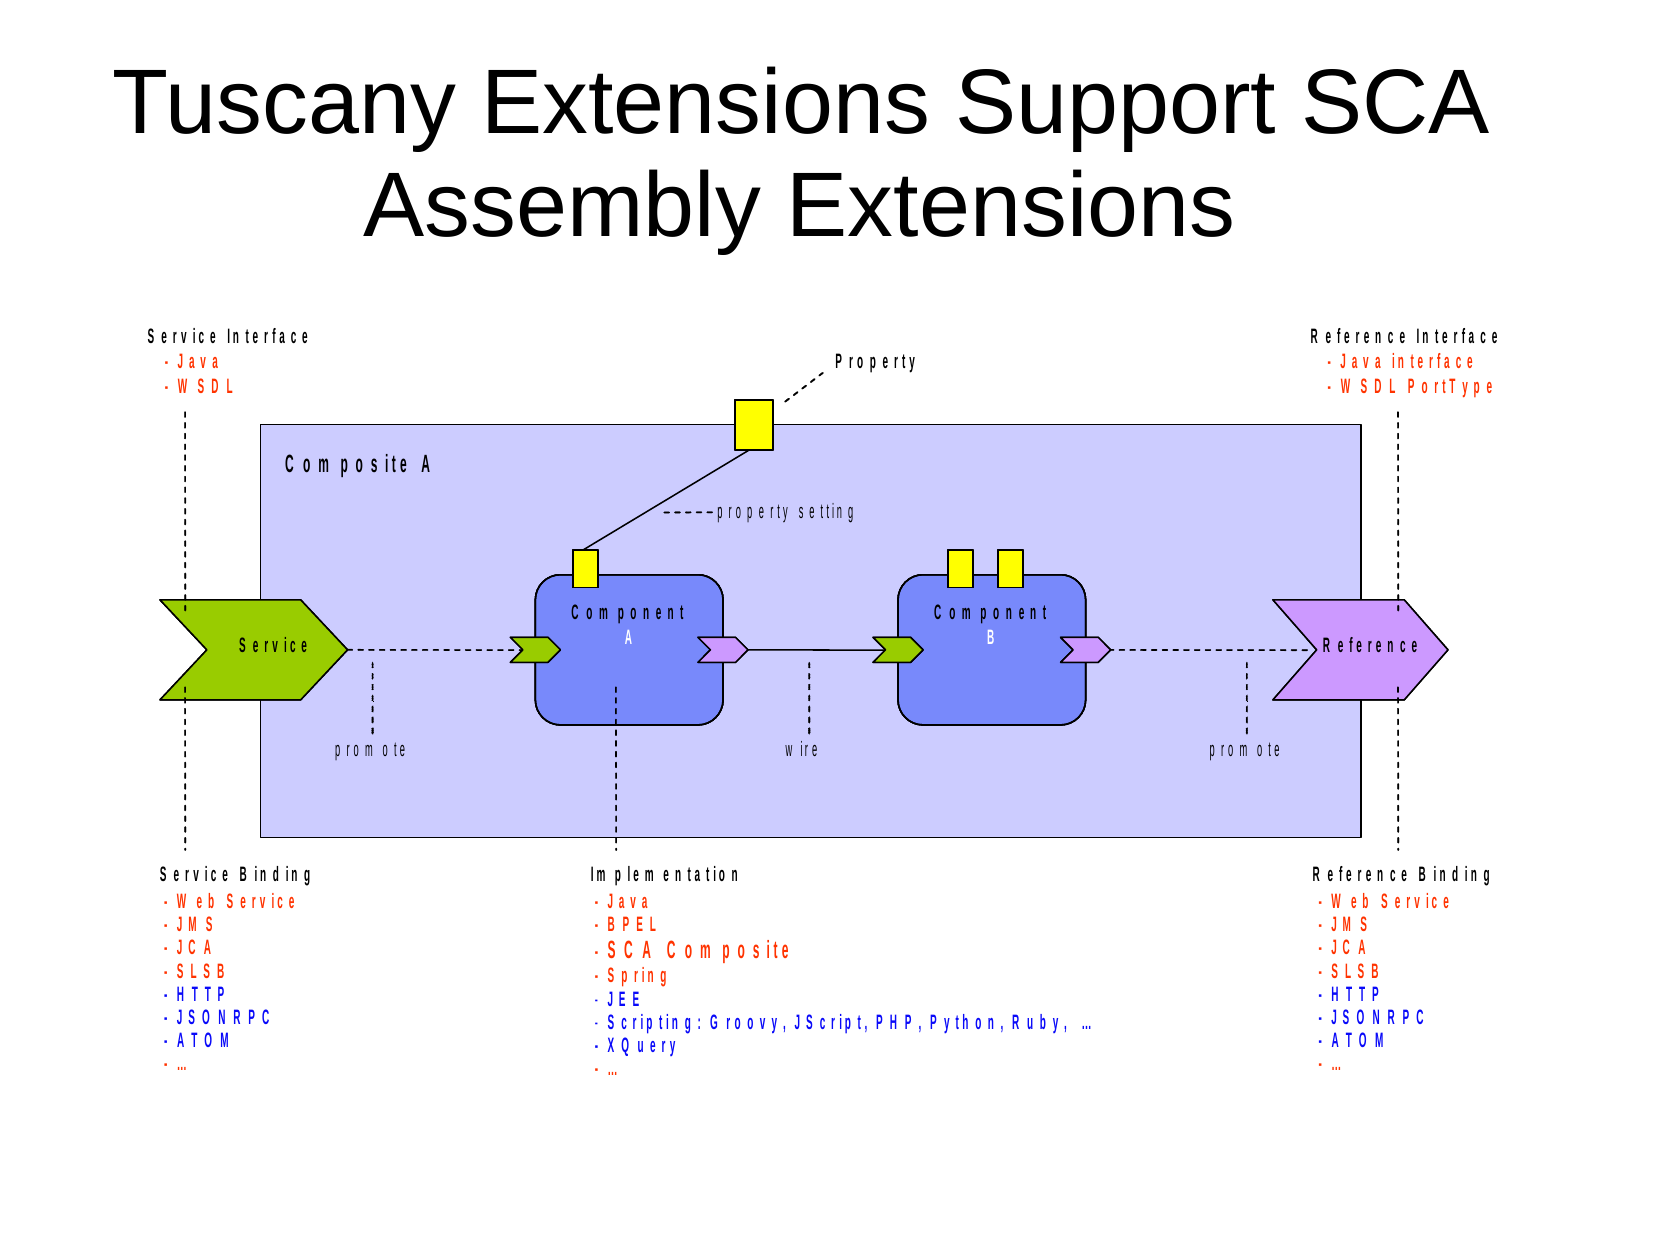

# Tuscany Extensions Support SCA Assembly Extensions